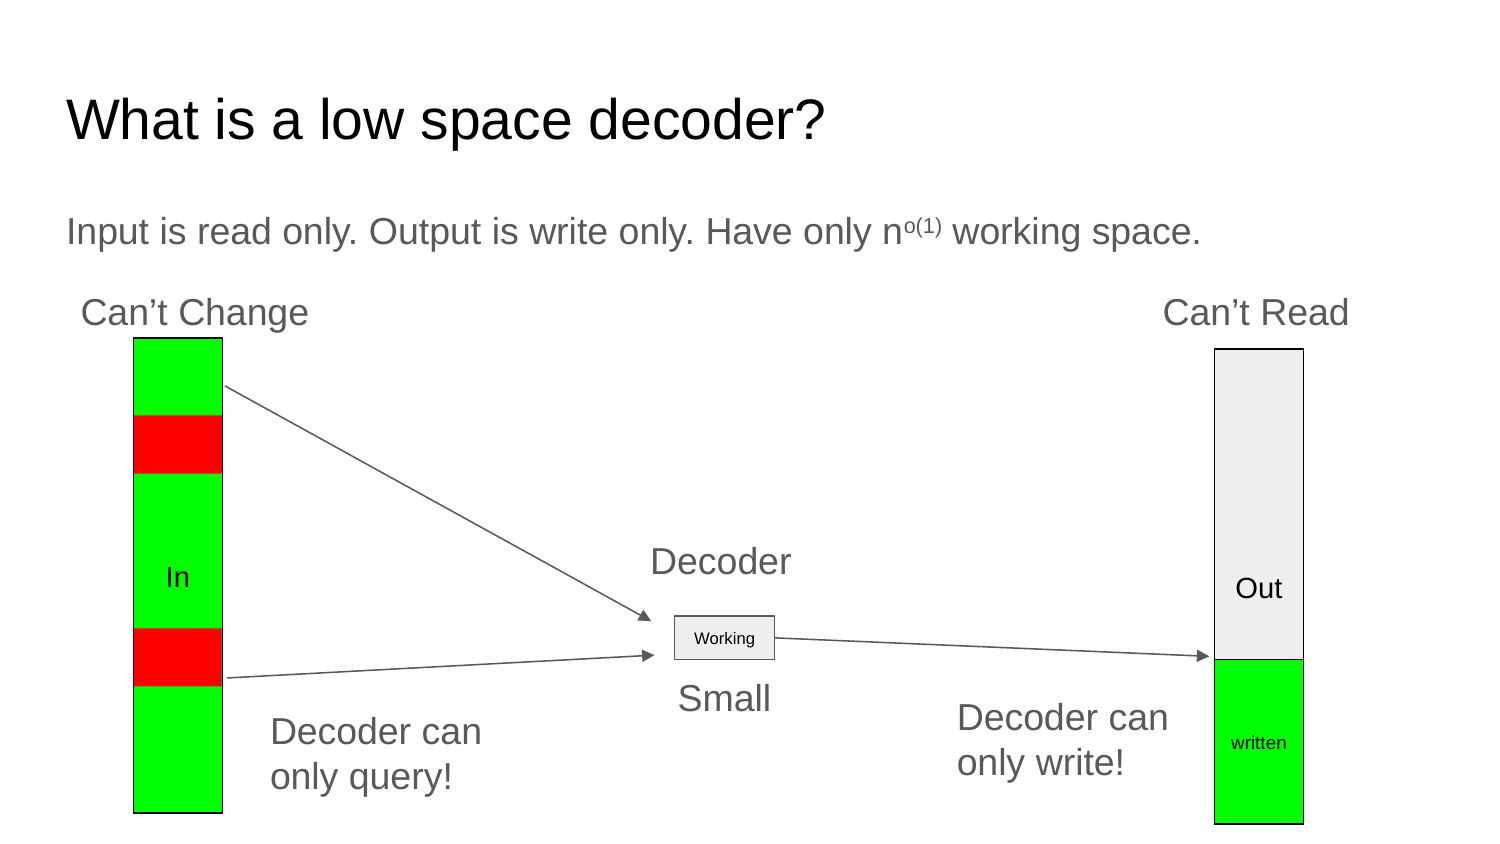

# What is a low space decoder?
Input is read only. Output is write only. Have only no(1) working space.
Can’t Change
Can’t Read
In
Out
written
Decoder
Working
Small
Decoder can only write!
Decoder can only query!